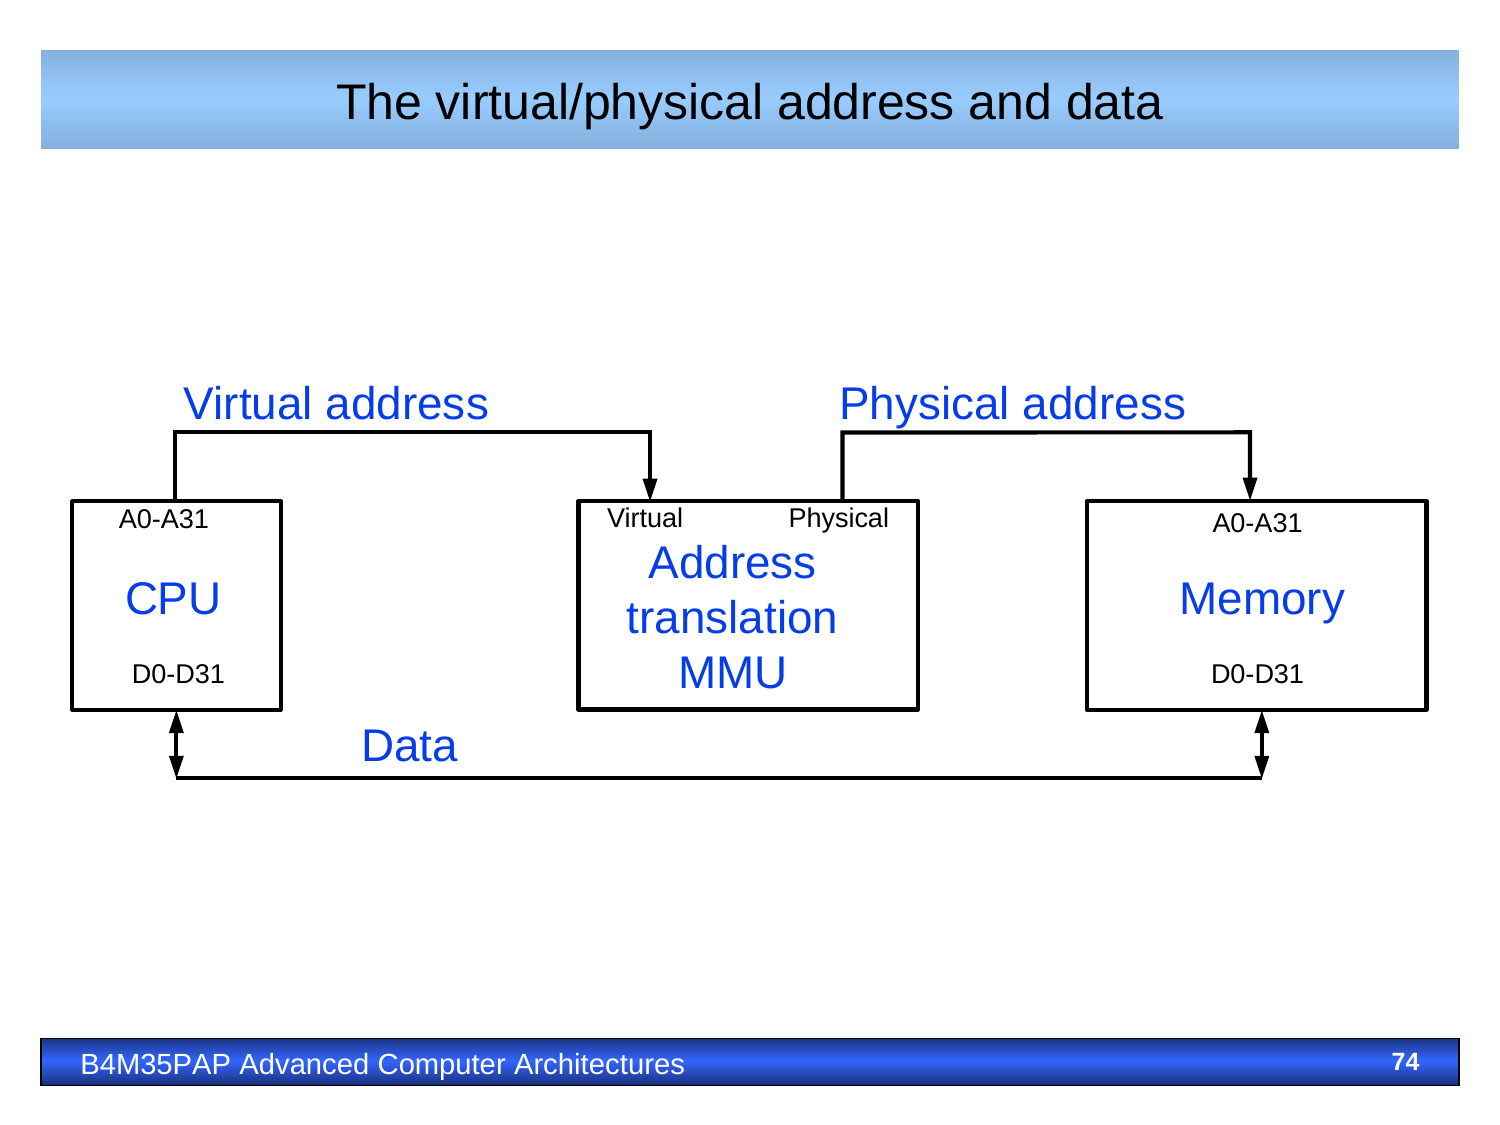

# The virtual/physical address and data
Virtual address
Physical address
Virtual
Physical
A0-A31
A0-A31
Address translation MMU
CPU
Memory
D0-D31
D0-D31
Data